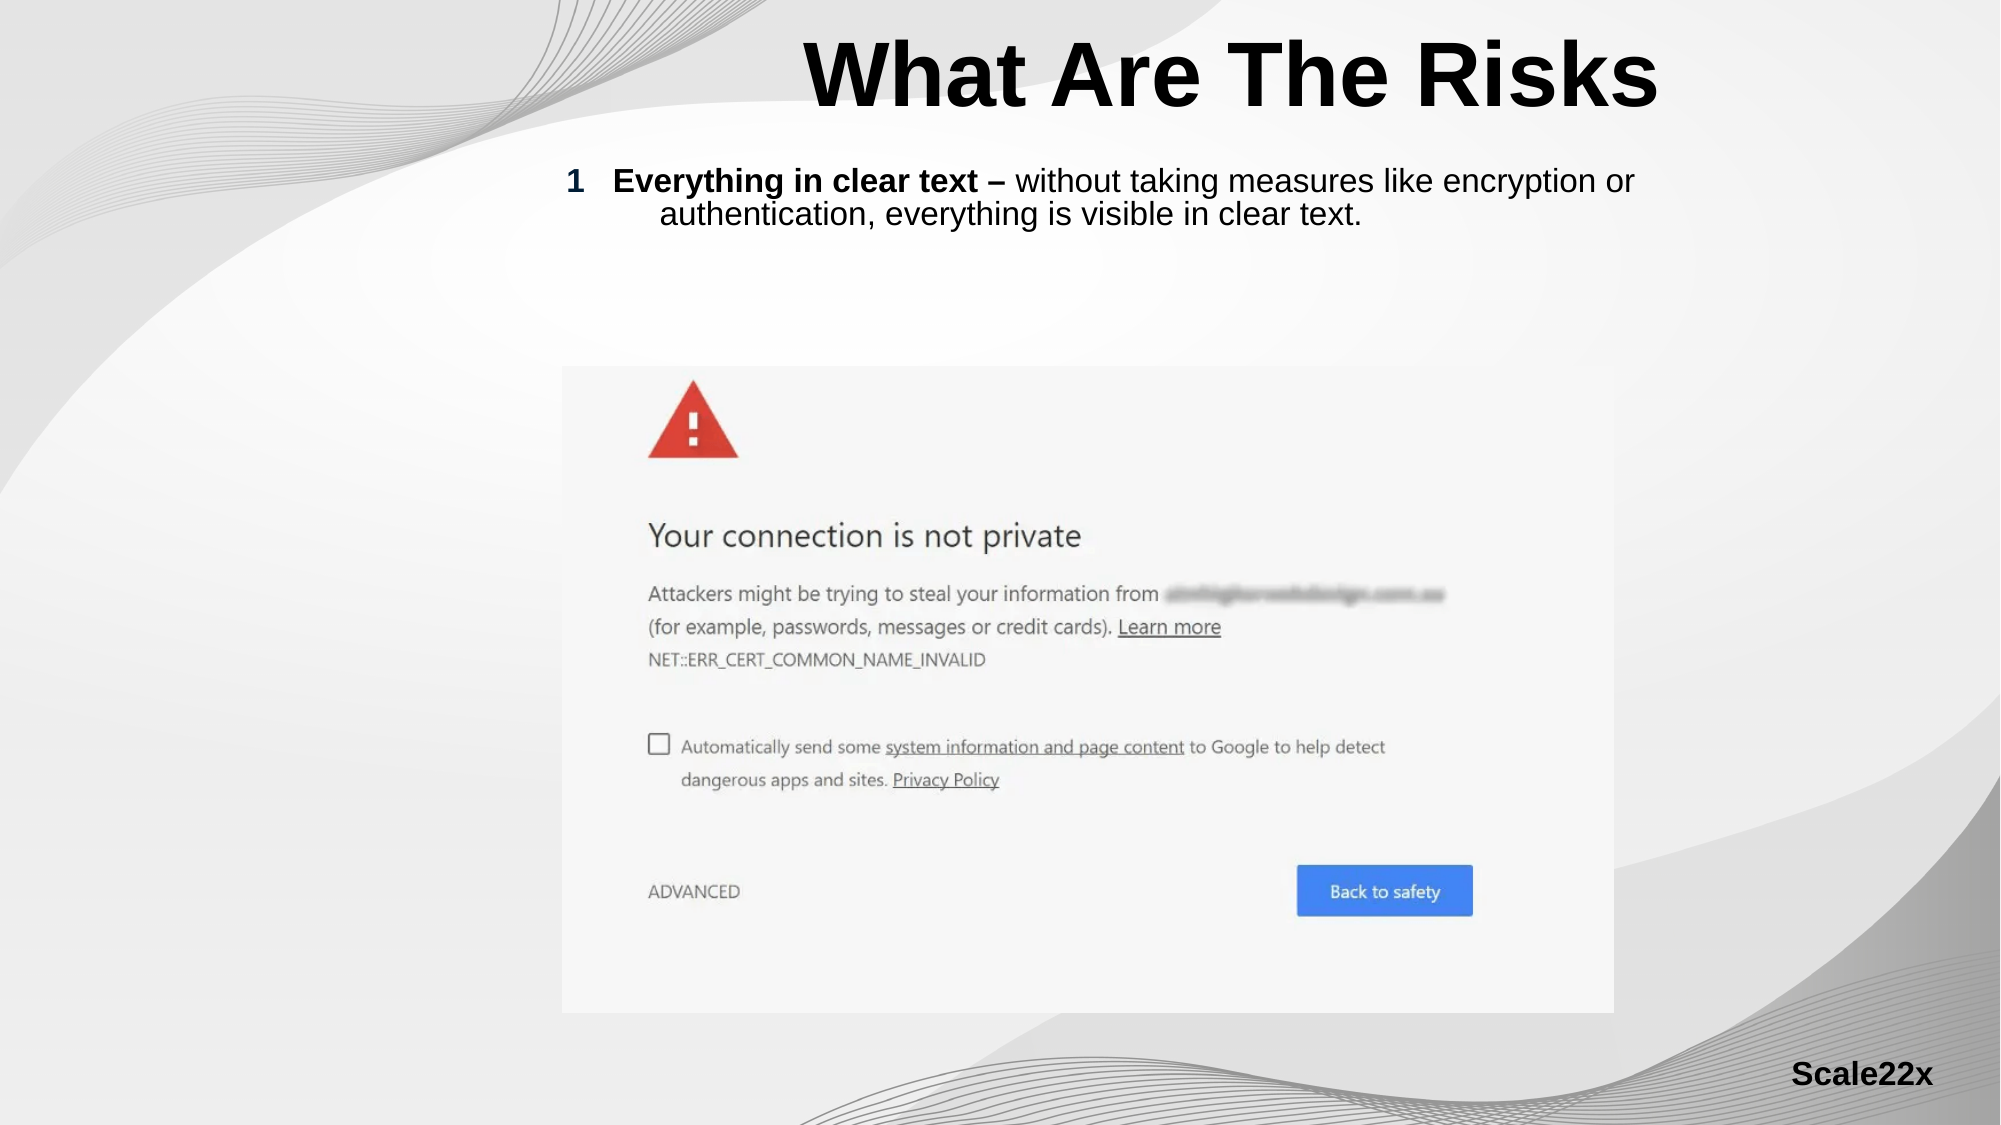

# What Are The Risks
Everything in clear text – without taking measures like encryption or authentication, everything is visible in clear text.
Scale22x